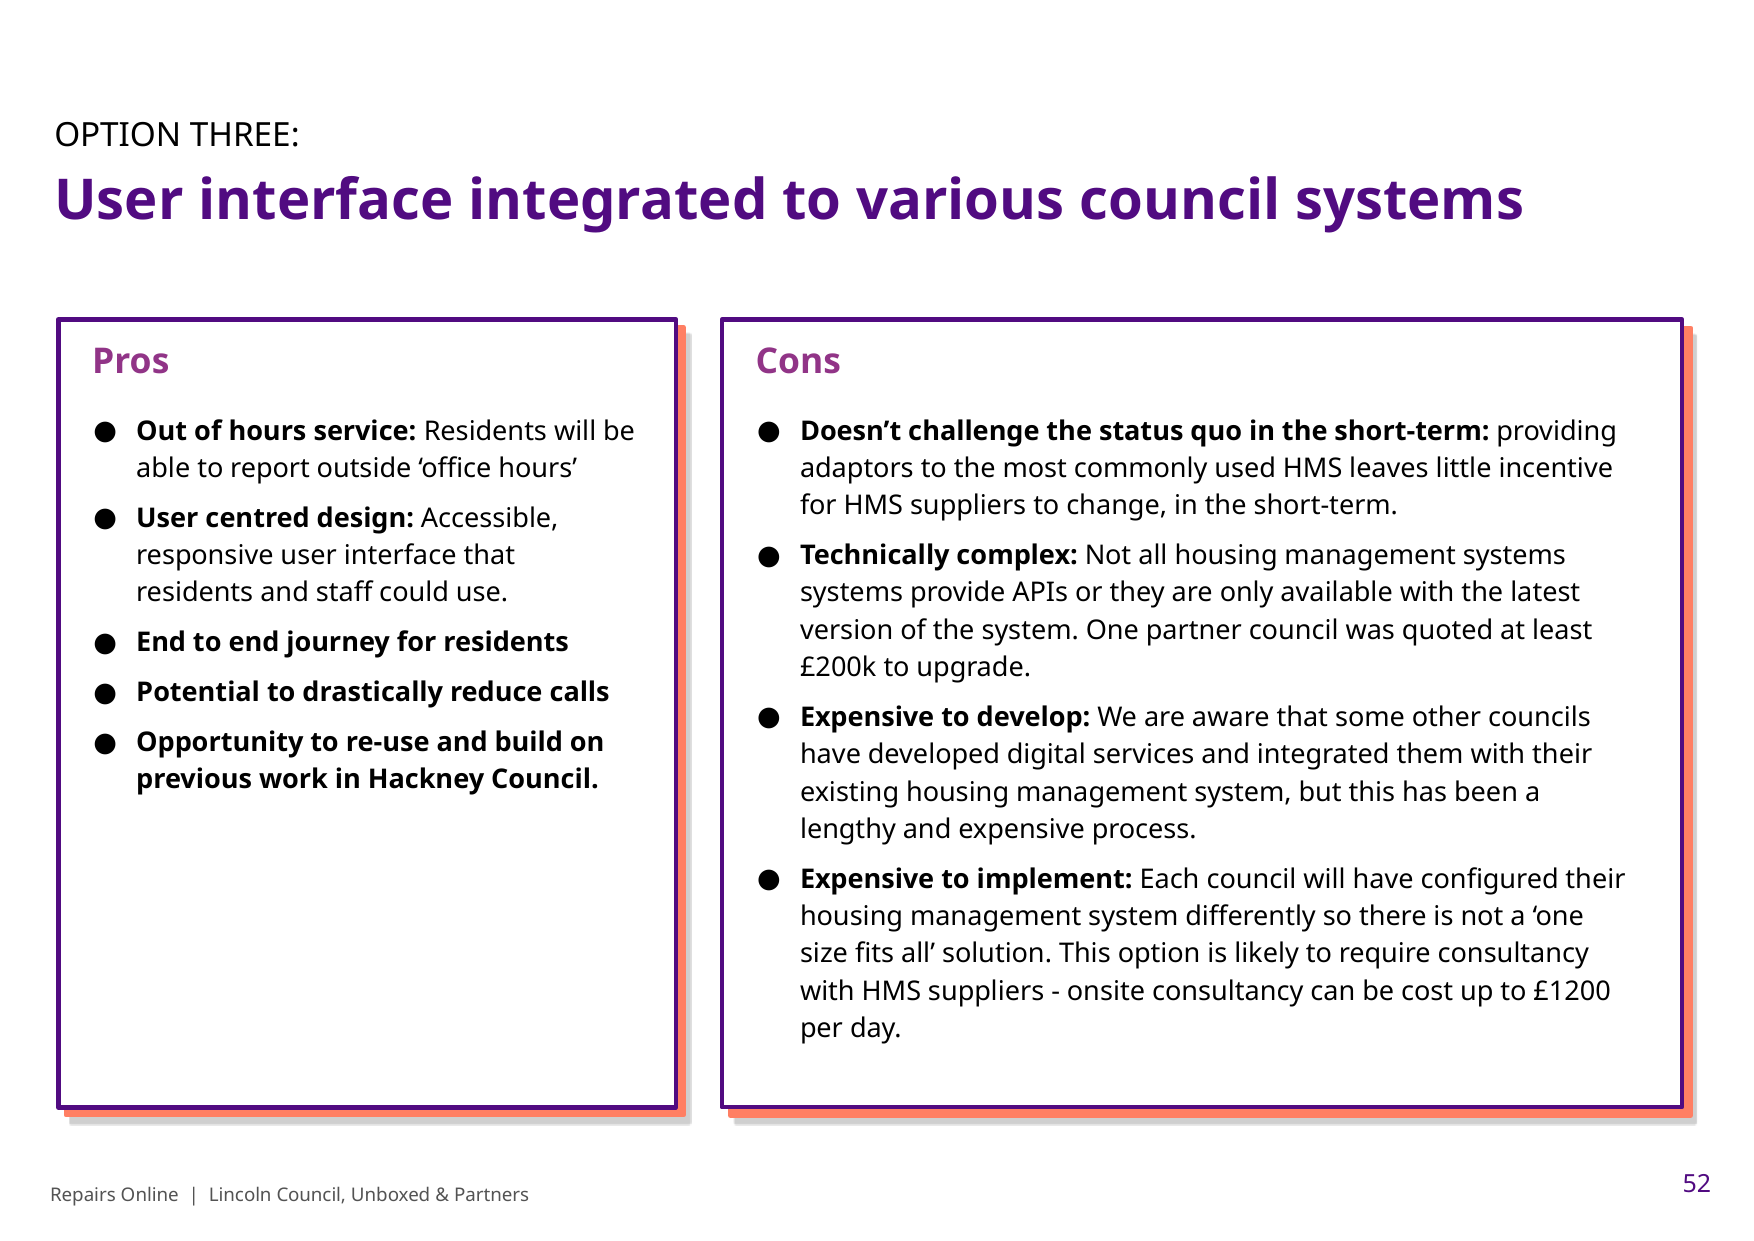

OPTION THREE:
User interface integrated to various council systems
Pros
Out of hours service: Residents will be able to report outside ‘office hours’
User centred design: Accessible, responsive user interface that residents and staff could use.
End to end journey for residents
Potential to drastically reduce calls
Opportunity to re-use and build on previous work in Hackney Council.
Cons
Doesn’t challenge the status quo in the short-term: providing adaptors to the most commonly used HMS leaves little incentive for HMS suppliers to change, in the short-term.
Technically complex: Not all housing management systems systems provide APIs or they are only available with the latest version of the system. One partner council was quoted at least £200k to upgrade.
Expensive to develop: We are aware that some other councils have developed digital services and integrated them with their existing housing management system, but this has been a lengthy and expensive process.
Expensive to implement: Each council will have configured their housing management system differently so there is not a ‘one size fits all’ solution. This option is likely to require consultancy with HMS suppliers - onsite consultancy can be cost up to £1200 per day.